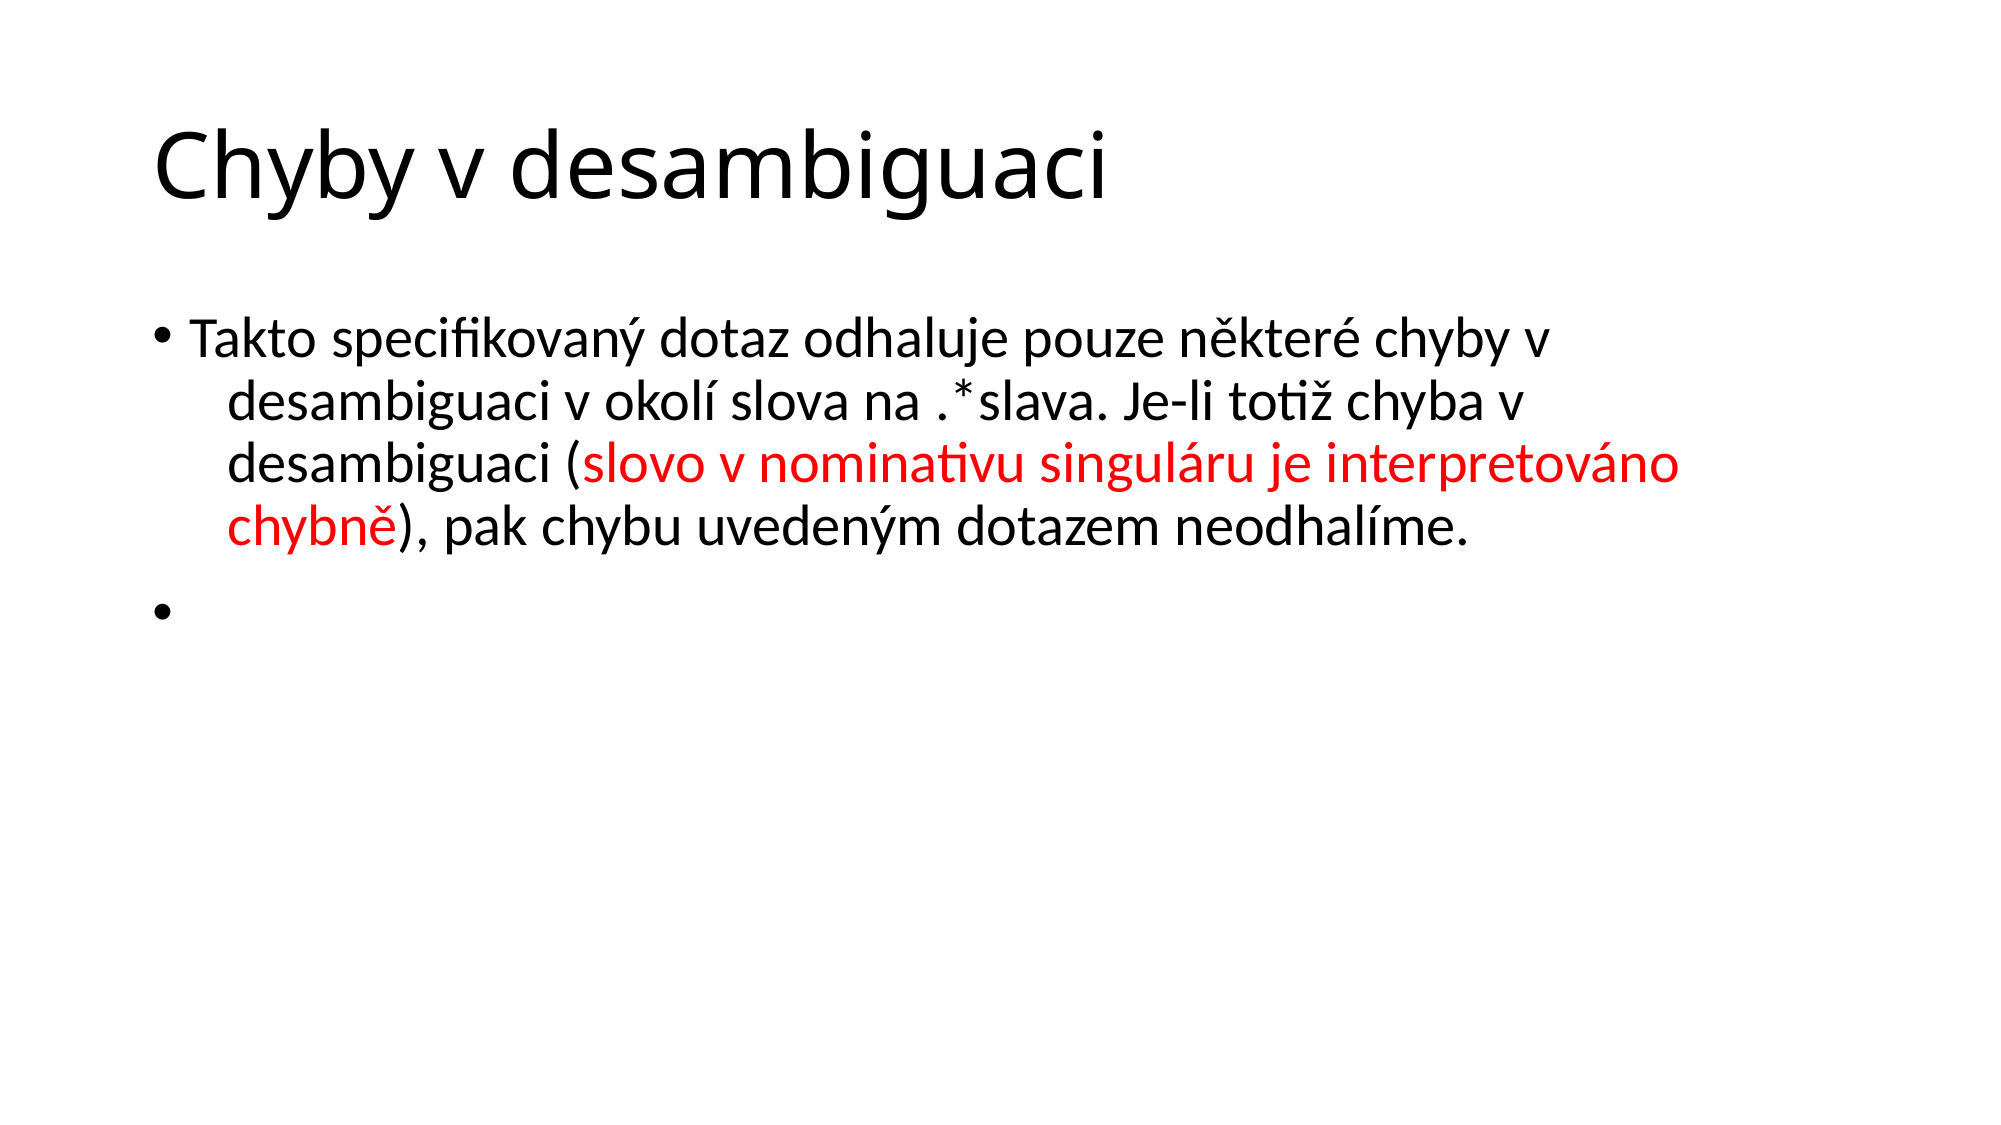

# Chyby v desambiguaci
Takto specifikovaný dotaz odhaluje pouze některé chyby v desambiguaci v okolí slova na .*slava. Je-li totiž chyba v desambiguaci (slovo v nominativu singuláru je interpretováno chybně), pak chybu uvedeným dotazem neodhalíme.